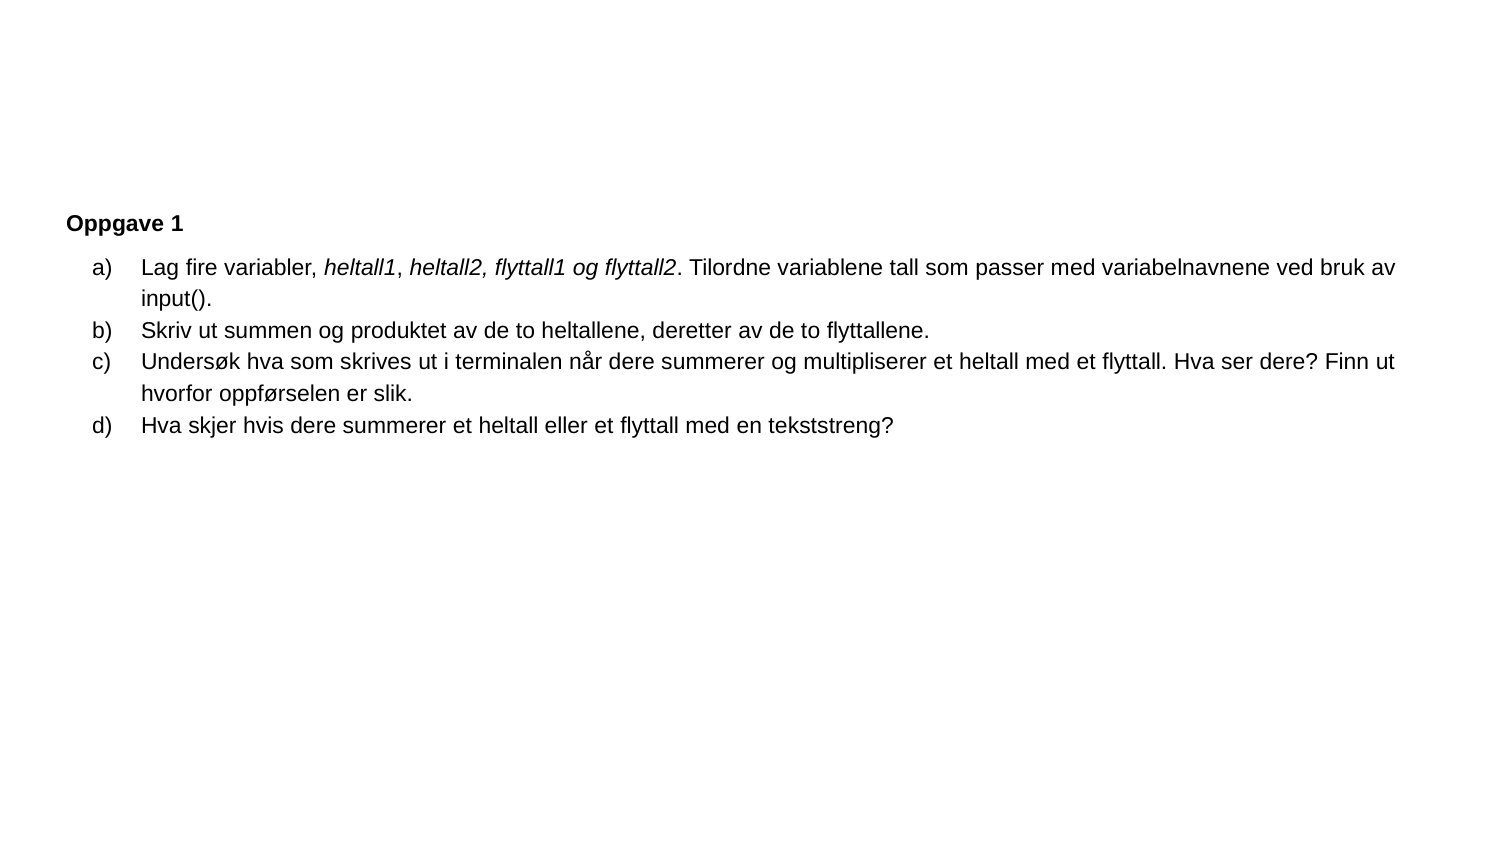

#
Oppgave 1
Lag fire variabler, heltall1, heltall2, flyttall1 og flyttall2. Tilordne variablene tall som passer med variabelnavnene ved bruk av input().
Skriv ut summen og produktet av de to heltallene, deretter av de to flyttallene.
Undersøk hva som skrives ut i terminalen når dere summerer og multipliserer et heltall med et flyttall. Hva ser dere? Finn ut hvorfor oppførselen er slik.
Hva skjer hvis dere summerer et heltall eller et flyttall med en tekststreng?